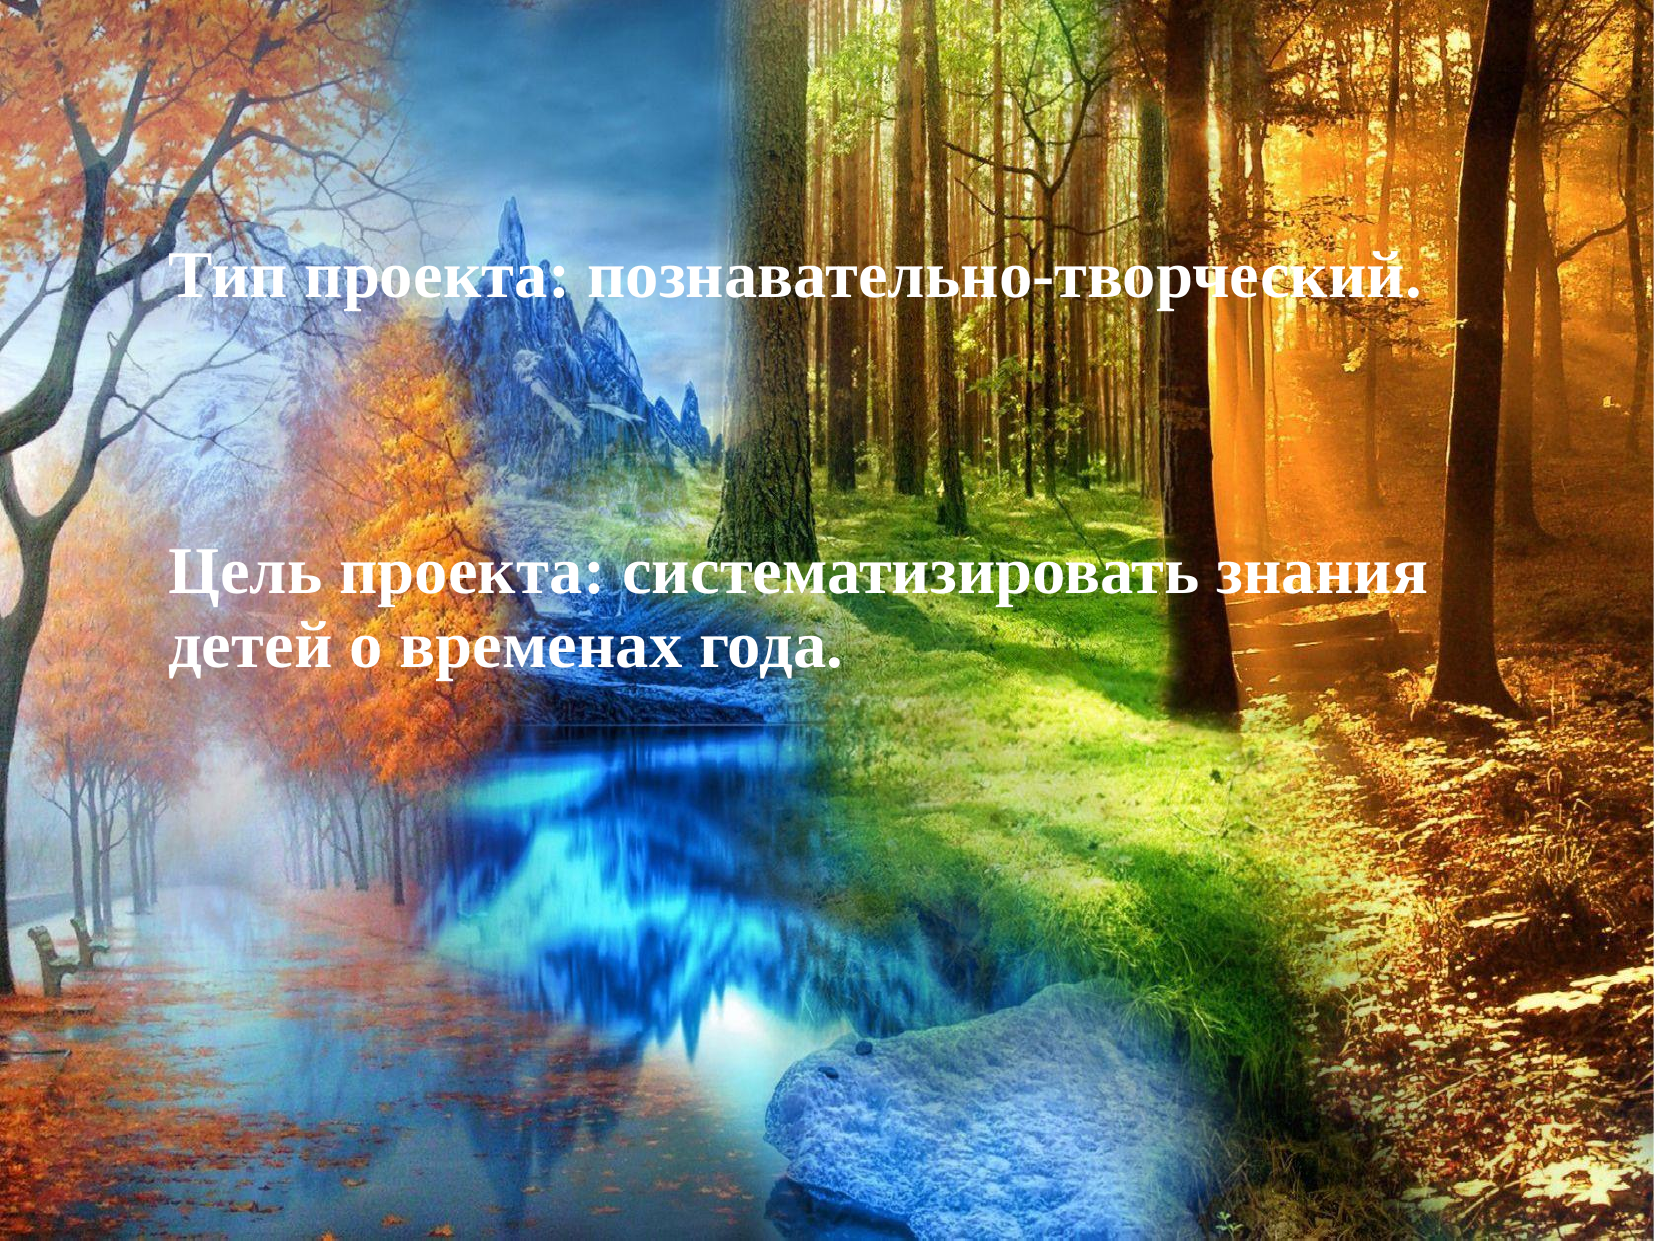

Тип проекта: познавательно-творческий.
Цель проекта: систематизировать знания
детей о временах года.